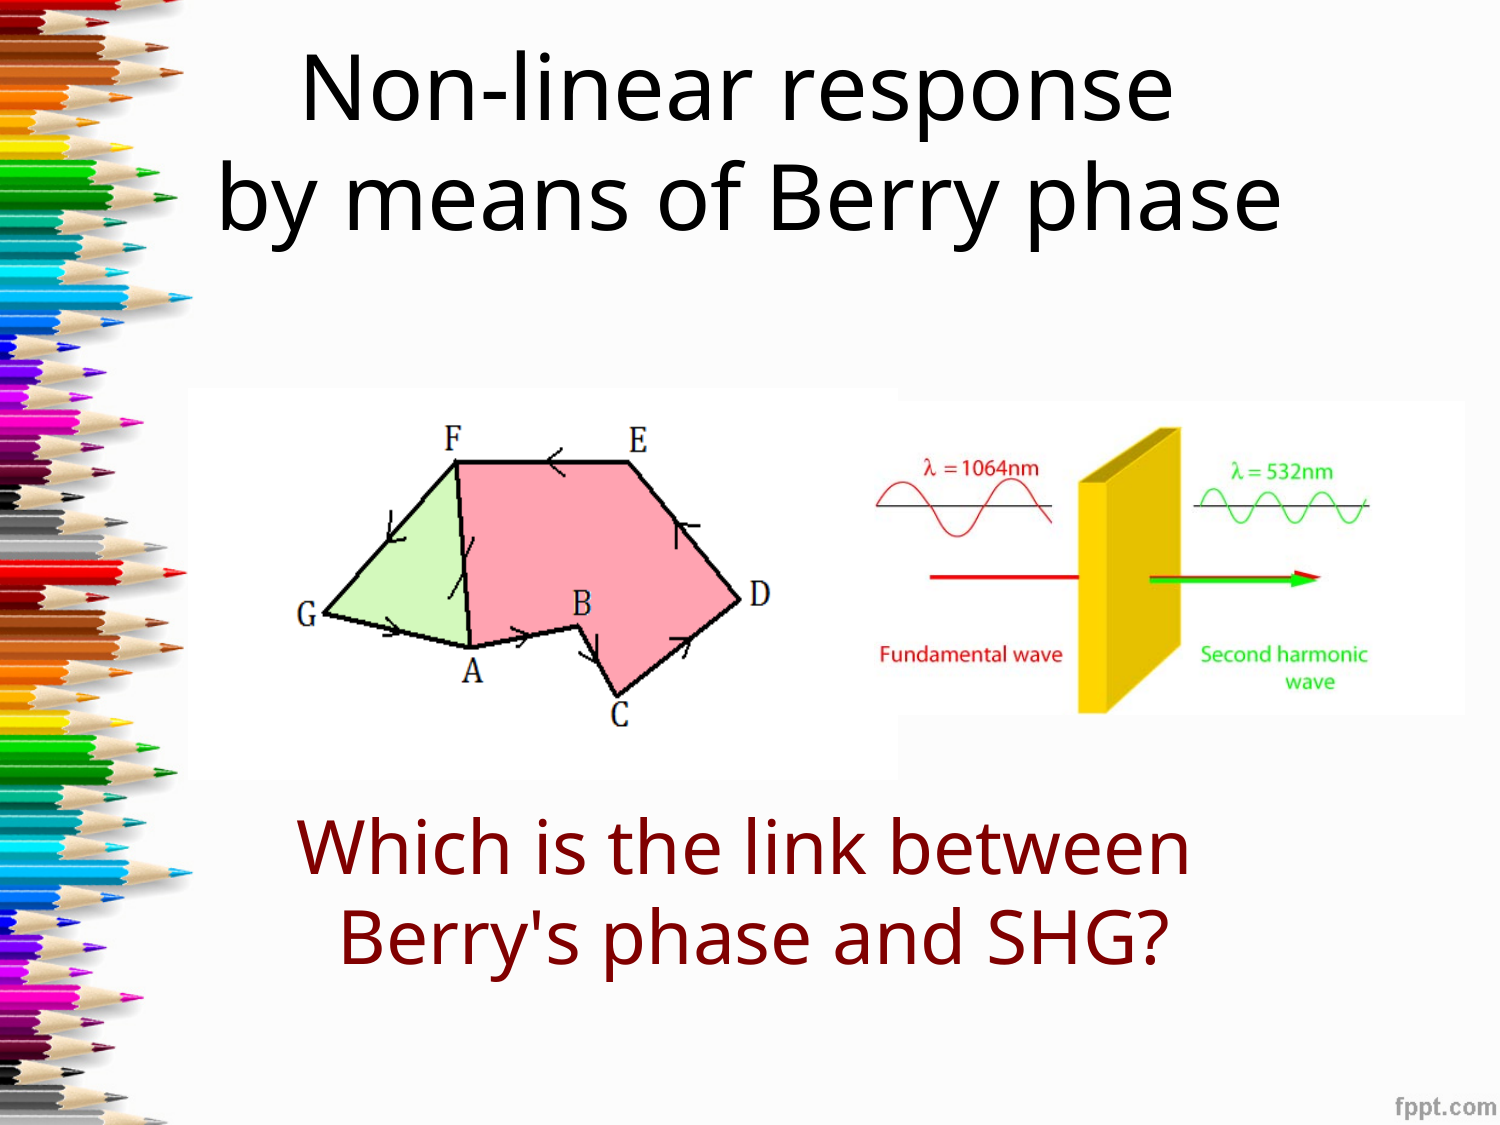

# Non-linear response by means of Berry phase
Which is the link between
Berry's phase and SHG?